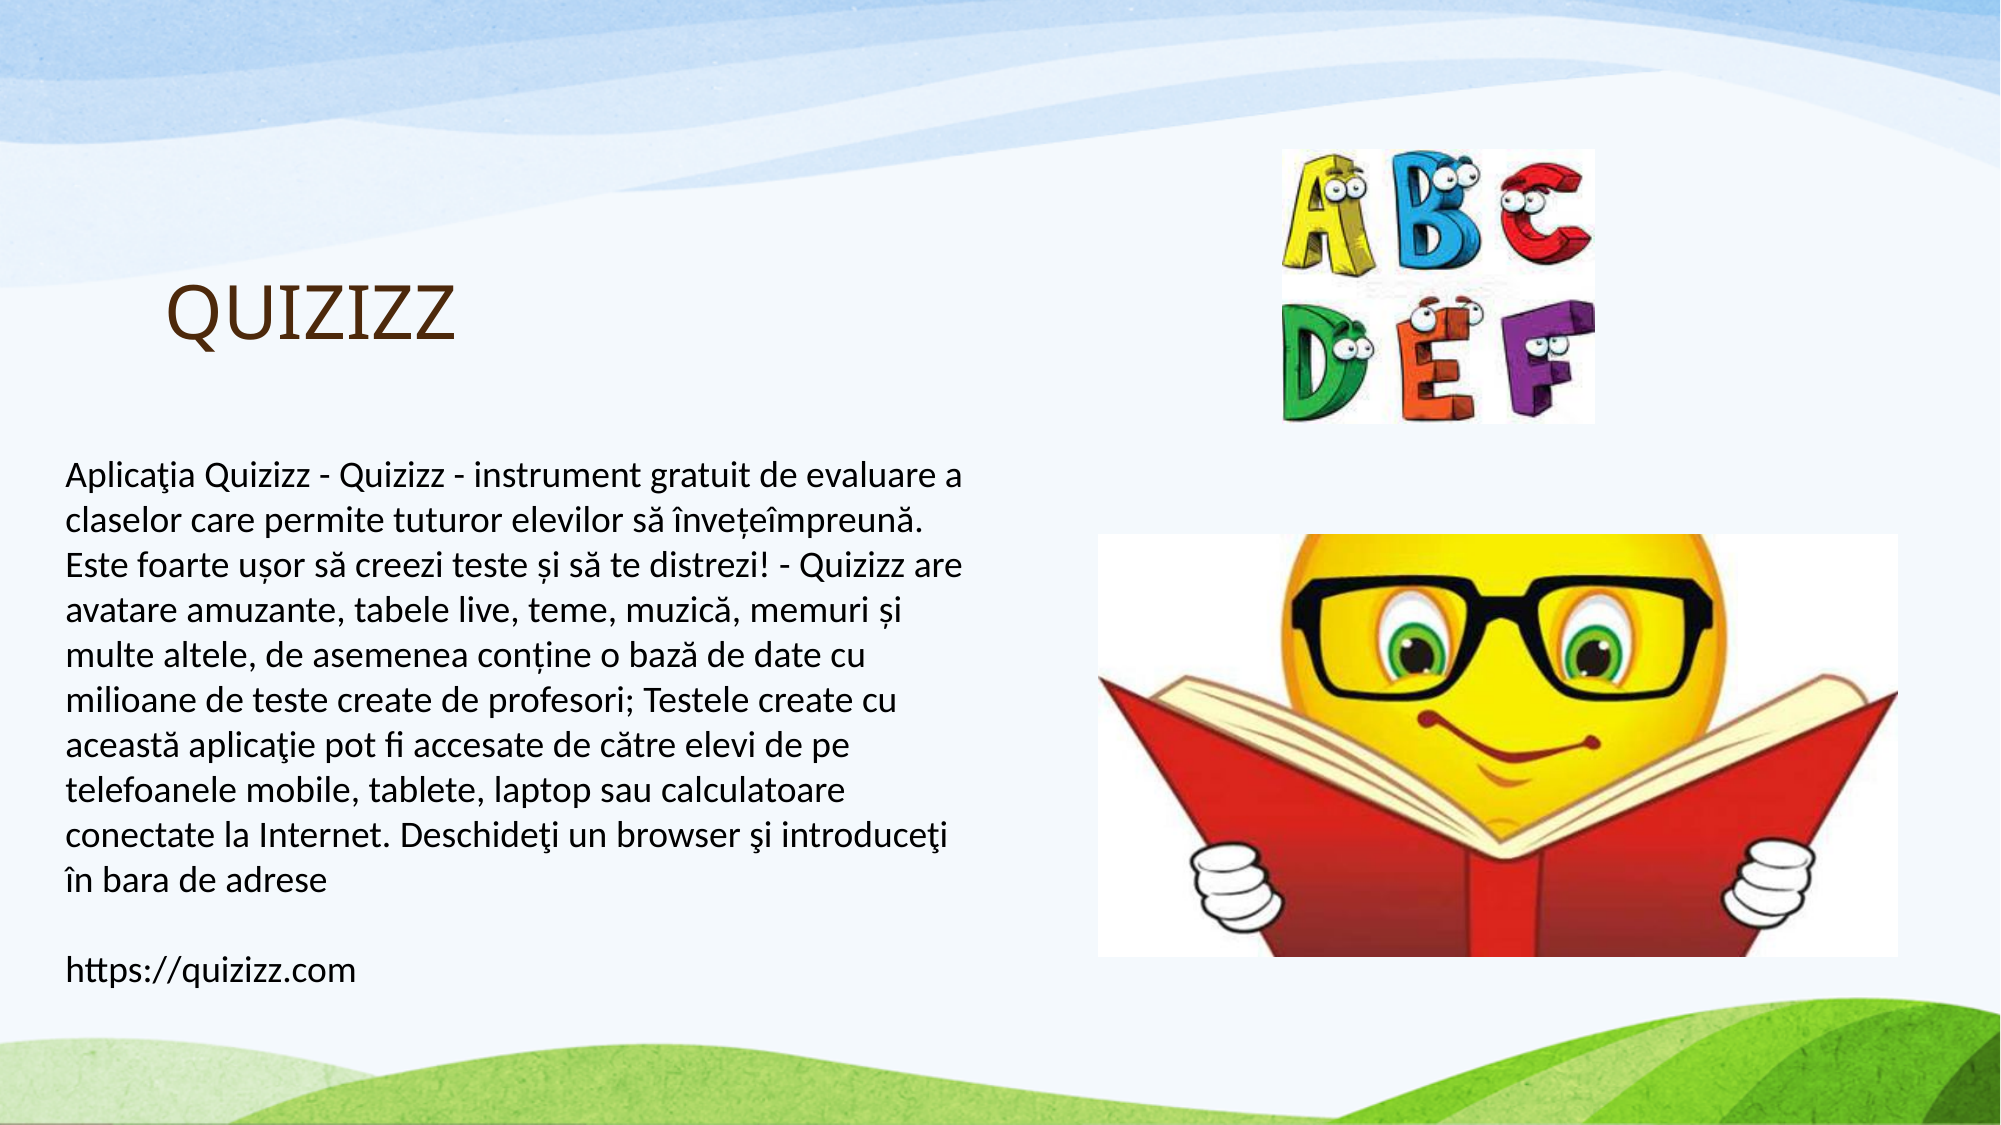

# QUIZIZZ
Aplicaţia Quizizz - Quizizz - instrument gratuit de evaluare a claselor care permite tuturor elevilor să învețeîmpreună. Este foarte ușor să creezi teste și să te distrezi! - Quizizz are avatare amuzante, tabele live, teme, muzică, memuri și multe altele, de asemenea conține o bază de date cu milioane de teste create de profesori; Testele create cu această aplicaţie pot fi accesate de către elevi de pe telefoanele mobile, tablete, laptop sau calculatoare conectate la Internet. Deschideţi un browser şi introduceţi în bara de adrese
https://quizizz.com